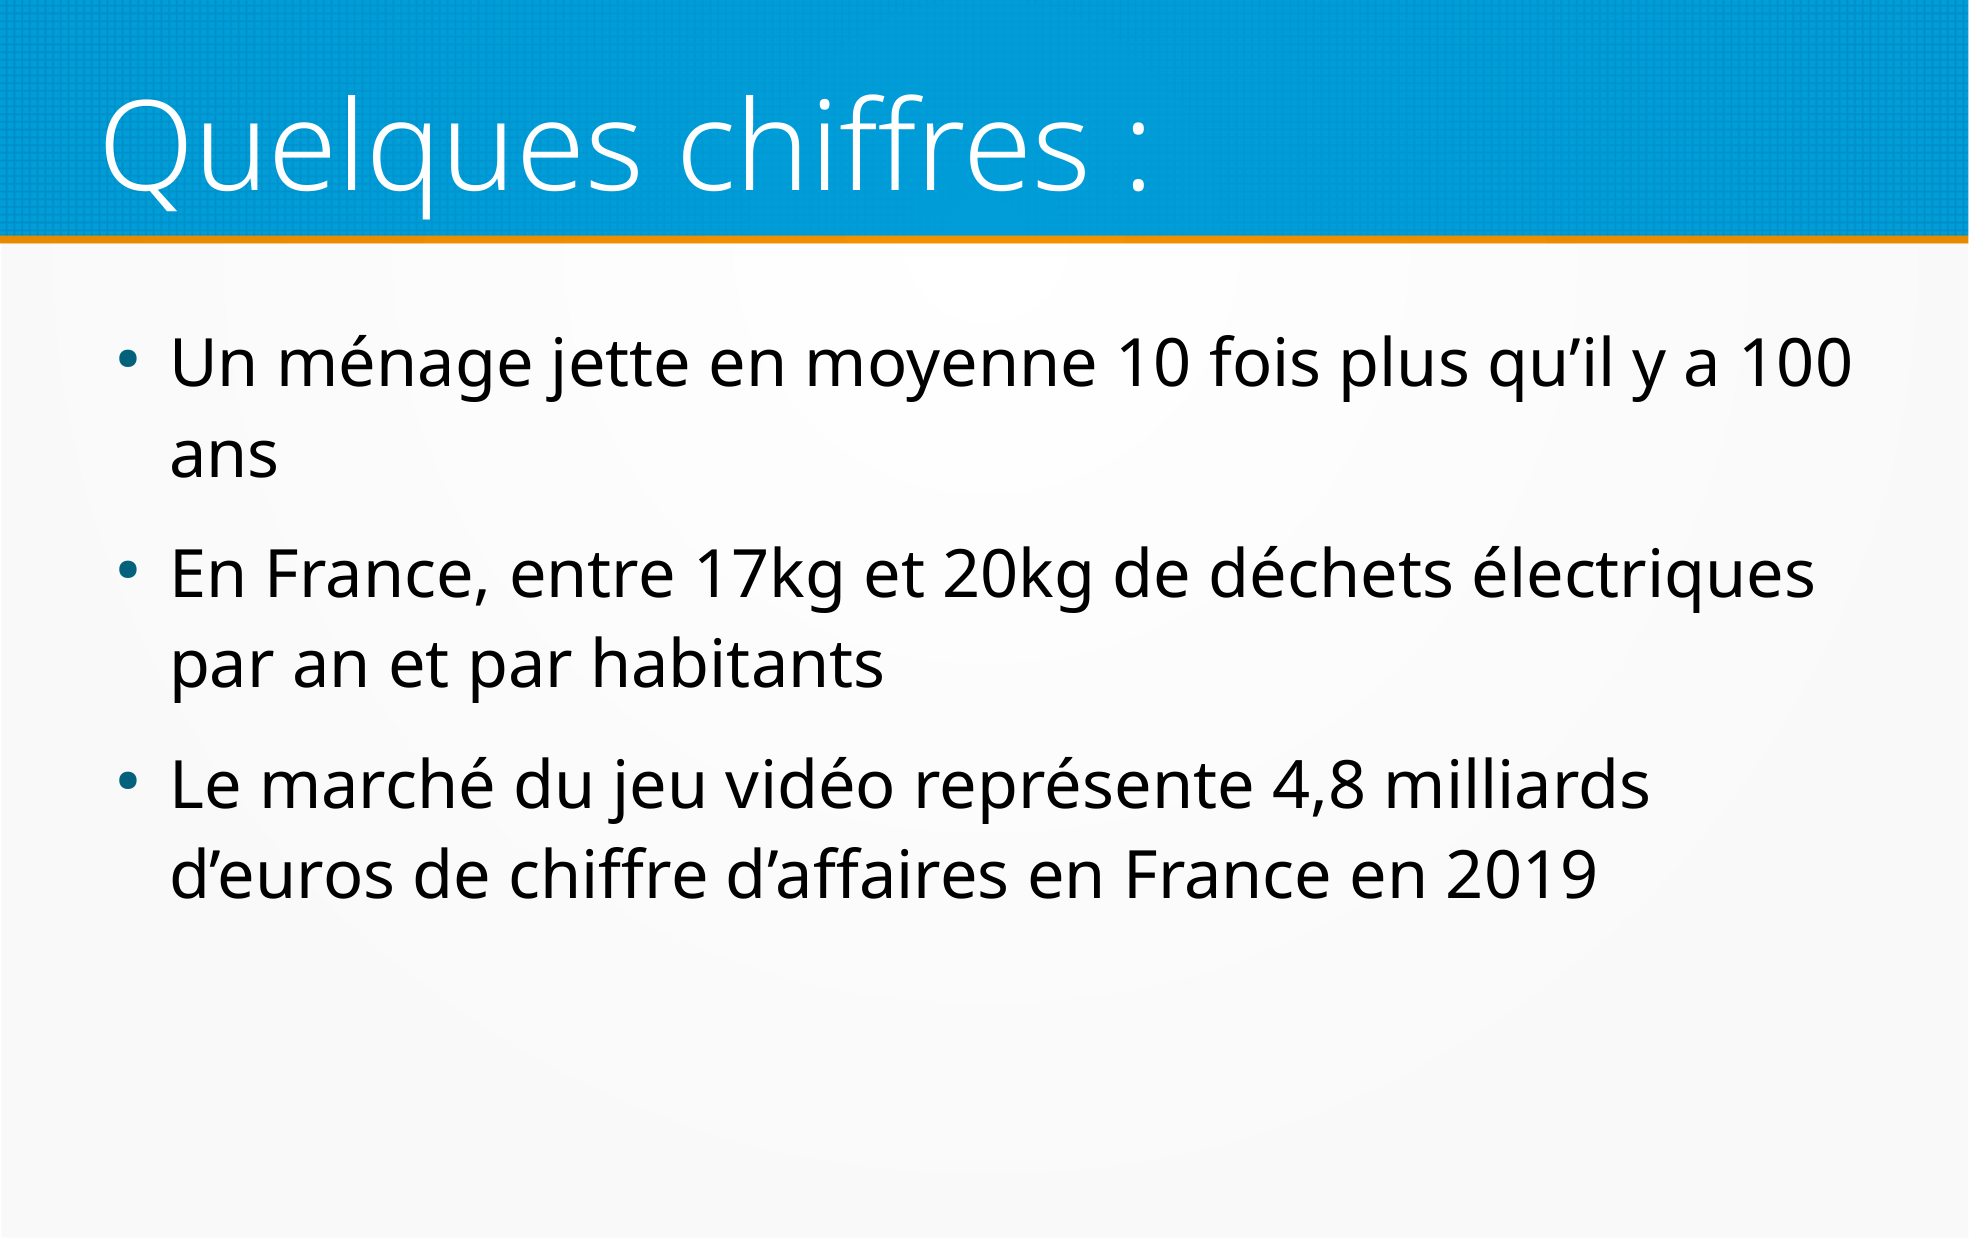

# Quelques chiffres :
Un ménage jette en moyenne 10 fois plus qu’il y a 100 ans
En France, entre 17kg et 20kg de déchets électriques par an et par habitants
Le marché du jeu vidéo représente 4,8 milliards d’euros de chiffre d’affaires en France en 2019